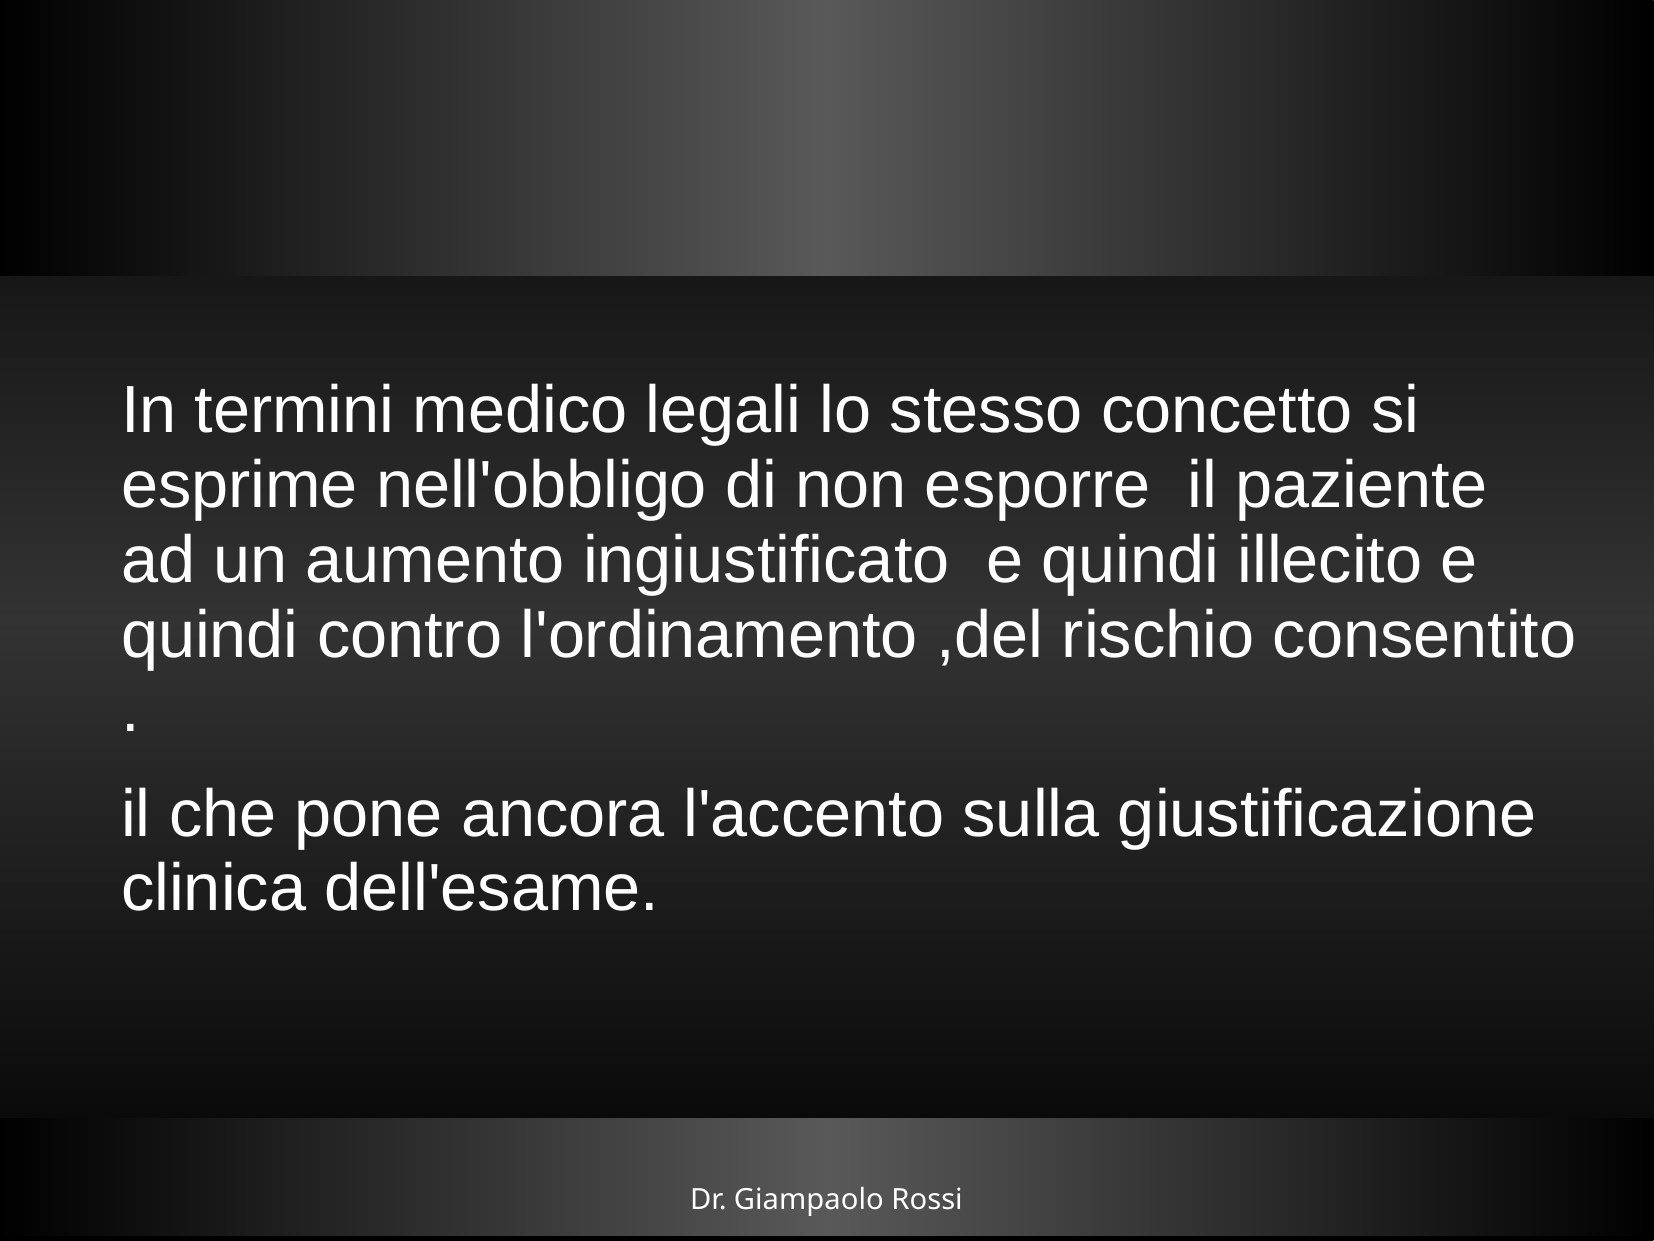

#
In termini medico legali lo stesso concetto si esprime nell'obbligo di non esporre il paziente ad un aumento ingiustificato e quindi illecito e quindi contro l'ordinamento ,del rischio consentito .
il che pone ancora l'accento sulla giustificazione clinica dell'esame.